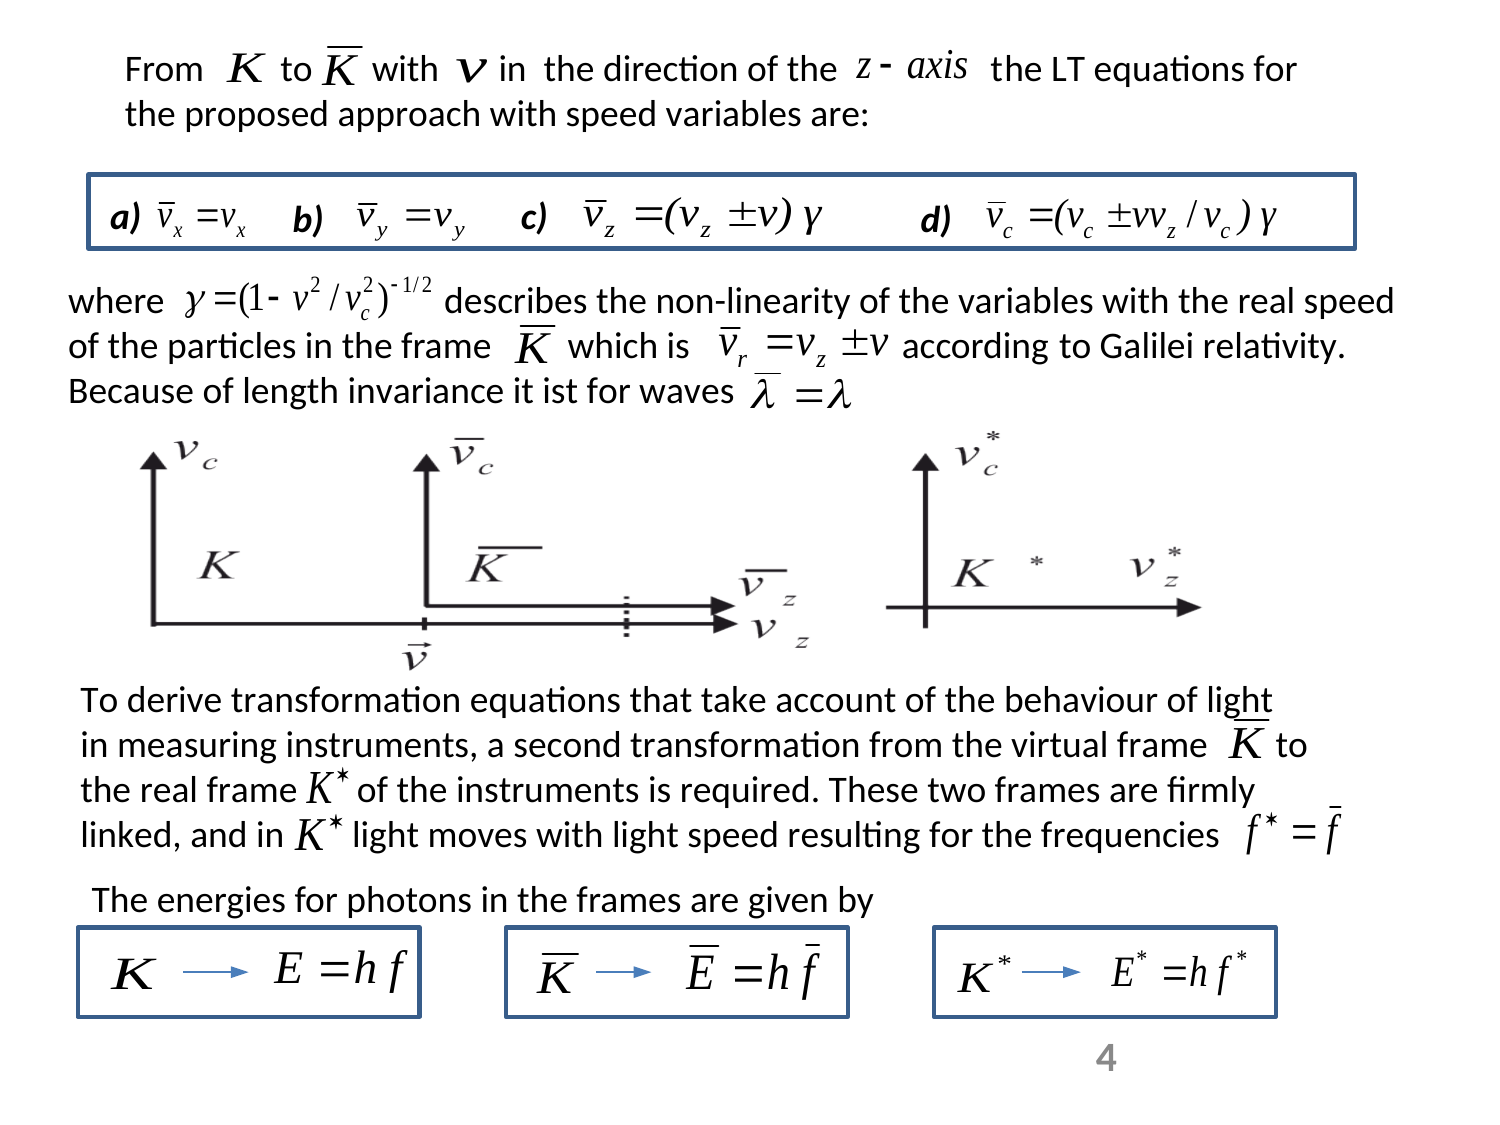

From to with in the direction of the the LT equations for
the proposed approach with speed variables are:
v
a)
c)
b)
d)
where describes the non-linearity of the variables with the real speed
of the particles in the frame which is according to Galilei relativity.
Because of length invariance it ist for waves
To derive transformation equations that take account of the behaviour of light
in measuring instruments, a second transformation from the virtual frame to the real frame of the instruments is required. These two frames are firmly
linked, and in light moves with light speed resulting for the frequencies
The energies for photons in the frames are given by
v
v
v